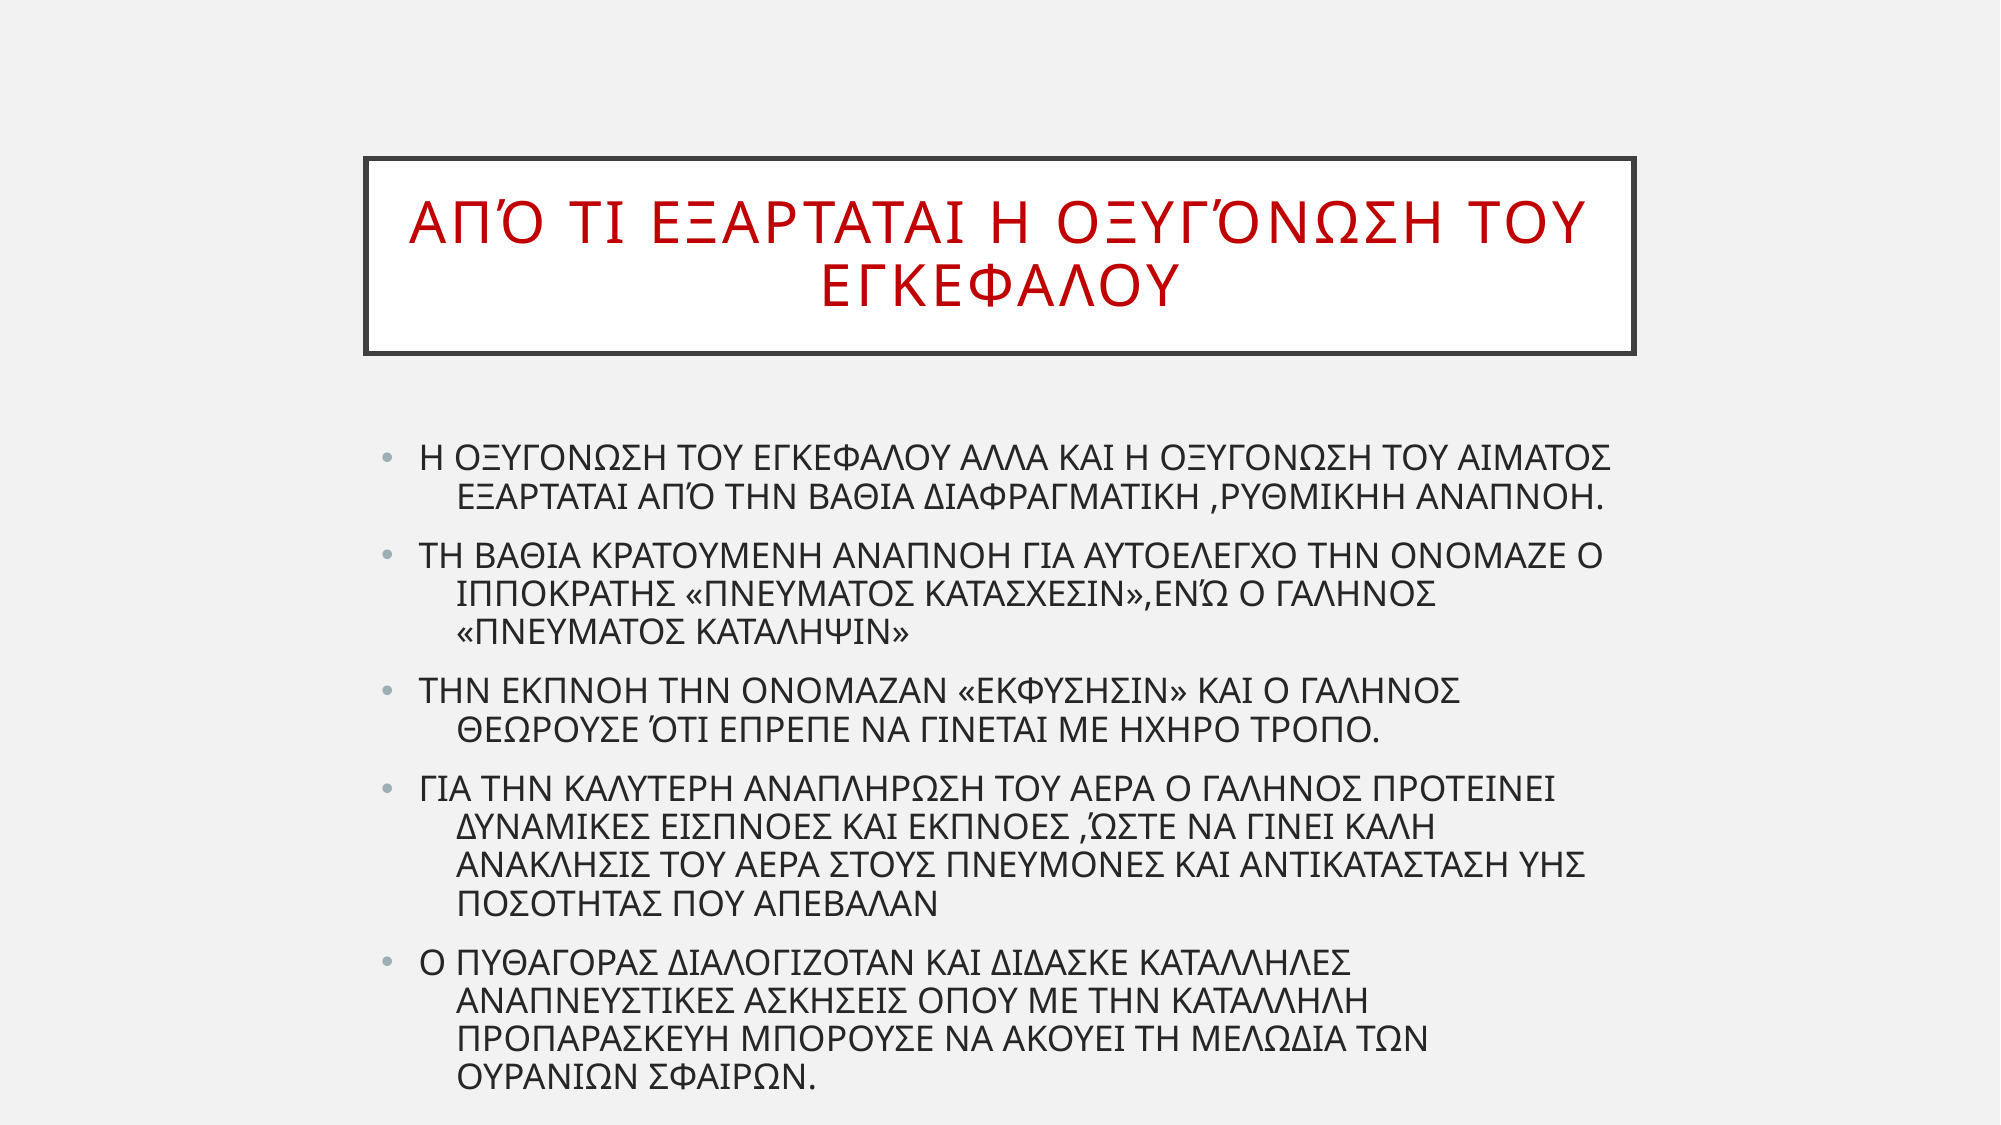

# Από τι εξαρταται η οξυγόνωση του εγκεφαλου
Η ΟΞΥΓΟΝΩΣΗ ΤΟΥ ΕΓΚΕΦΑΛΟΥ ΑΛΛΑ ΚΑΙ Η ΟΞΥΓΟΝΩΣΗ ΤΟΥ ΑΙΜΑΤΟΣ ΕΞΑΡΤΑΤΑΙ ΑΠΌ ΤΗΝ ΒΑΘΙΑ ΔΙΑΦΡΑΓΜΑΤΙΚΗ ,ΡΥΘΜΙΚΗΗ ΑΝΑΠΝΟΗ.
ΤΗ ΒΑΘΙΑ ΚΡΑΤΟΥΜΕΝΗ ΑΝΑΠΝΟΗ ΓΙΑ ΑΥΤΟΕΛΕΓΧΟ ΤΗΝ ΟΝΟΜΑΖΕ Ο ΙΠΠΟΚΡΑΤΗΣ «ΠΝΕΥΜΑΤΟΣ ΚΑΤΑΣΧΕΣΙΝ»,ΕΝΏ Ο ΓΑΛΗΝΟΣ «ΠΝΕΥΜΑΤΟΣ ΚΑΤΑΛΗΨΙΝ»
ΤΗΝ ΕΚΠΝΟΗ ΤΗΝ ΟΝΟΜΑΖΑΝ «ΕΚΦΥΣΗΣΙΝ» ΚΑΙ Ο ΓΑΛΗΝΟΣ ΘΕΩΡΟΥΣΕ ΌΤΙ ΕΠΡΕΠΕ ΝΑ ΓΙΝΕΤΑΙ ΜΕ ΗΧΗΡΟ ΤΡΟΠΟ.
ΓΙΑ ΤΗΝ ΚΑΛΥΤΕΡΗ ΑΝΑΠΛΗΡΩΣΗ ΤΟΥ ΑΕΡΑ Ο ΓΑΛΗΝΟΣ ΠΡΟΤΕΙΝΕΙ ΔΥΝΑΜΙΚΕΣ ΕΙΣΠΝΟΕΣ ΚΑΙ ΕΚΠΝΟΕΣ ,ΏΣΤΕ ΝΑ ΓΙΝΕΙ ΚΑΛΗ ΑΝΑΚΛΗΣΙΣ ΤΟΥ ΑΕΡΑ ΣΤΟΥΣ ΠΝΕΥΜΟΝΕΣ ΚΑΙ ΑΝΤΙΚΑΤΑΣΤΑΣΗ ΥΗΣ ΠΟΣΟΤΗΤΑΣ ΠΟΥ ΑΠΕΒΑΛΑΝ
Ο ΠΥΘΑΓΟΡΑΣ ΔΙΑΛΟΓΙΖΟΤΑΝ ΚΑΙ ΔΙΔΑΣΚΕ ΚΑΤΑΛΛΗΛΕΣ ΑΝΑΠΝΕΥΣΤΙΚΕΣ ΑΣΚΗΣΕΙΣ ΟΠΟΥ ΜΕ ΤΗΝ ΚΑΤΑΛΛΗΛΗ ΠΡΟΠΑΡΑΣΚΕΥΗ ΜΠΟΡΟΥΣΕ ΝΑ ΑΚΟΥΕΙ ΤΗ ΜΕΛΩΔΙΑ ΤΩΝ ΟΥΡΑΝΙΩΝ ΣΦΑΙΡΩΝ.